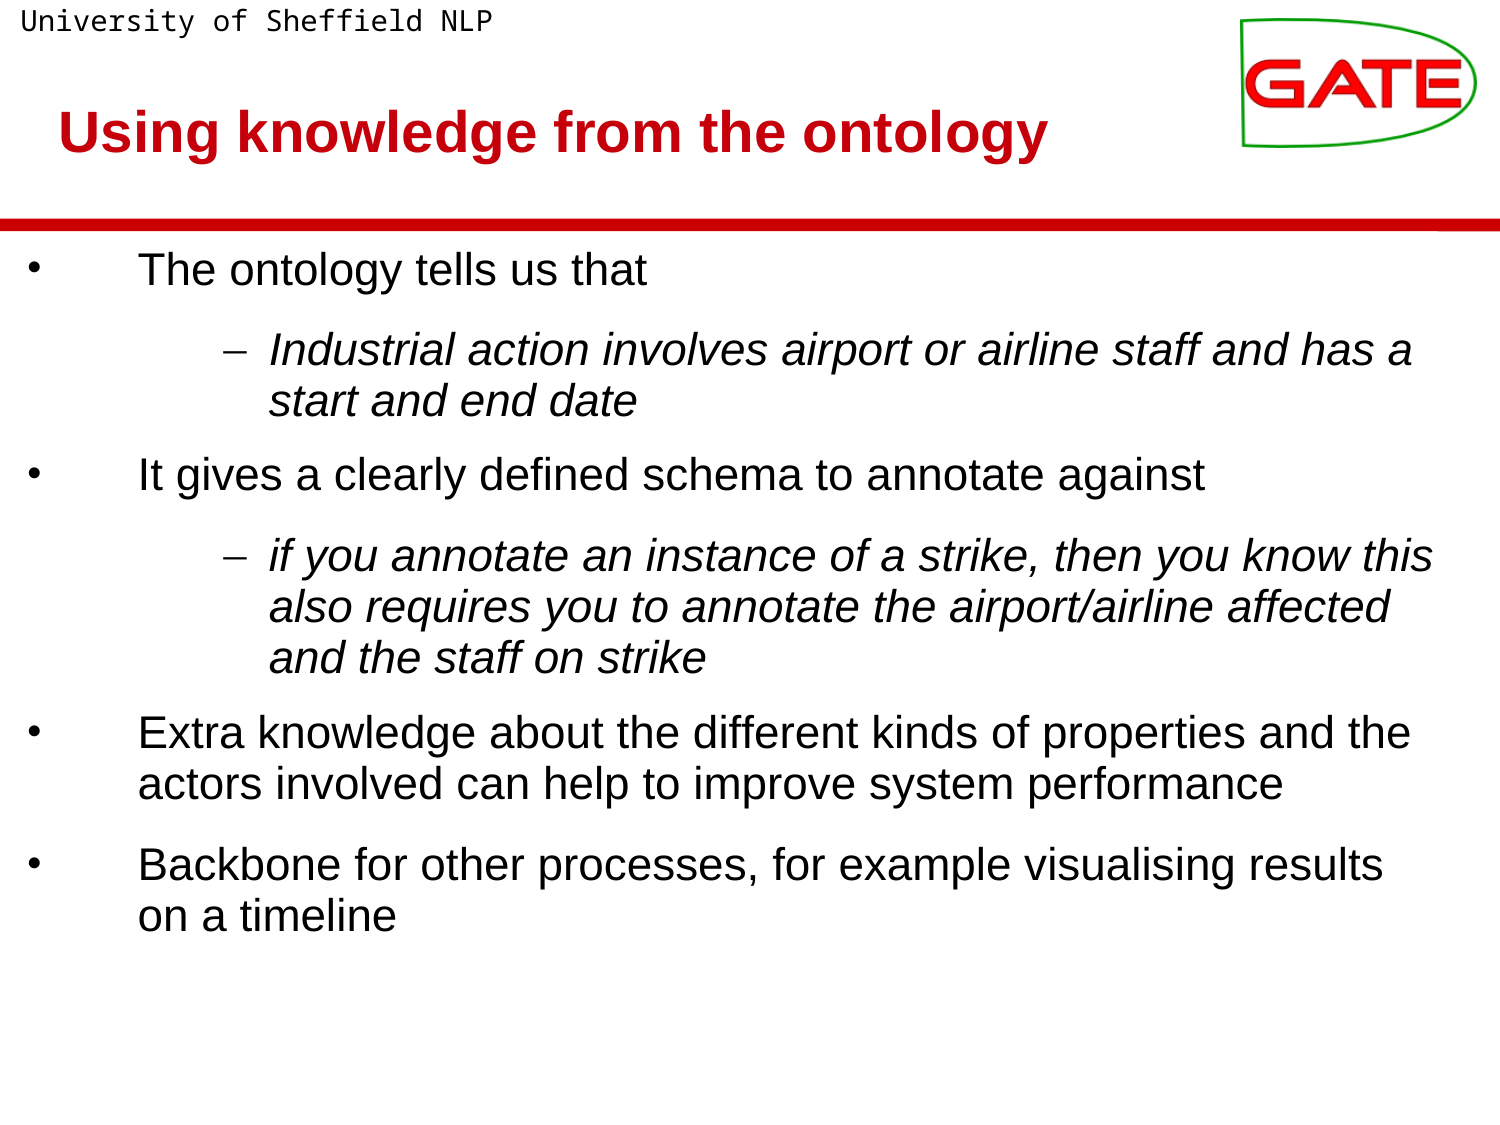

# Using knowledge from the ontology
The ontology tells us that
Industrial action involves airport or airline staff and has a start and end date
It gives a clearly defined schema to annotate against
if you annotate an instance of a strike, then you know this also requires you to annotate the airport/airline affected and the staff on strike
Extra knowledge about the different kinds of properties and the actors involved can help to improve system performance
Backbone for other processes, for example visualising results on a timeline